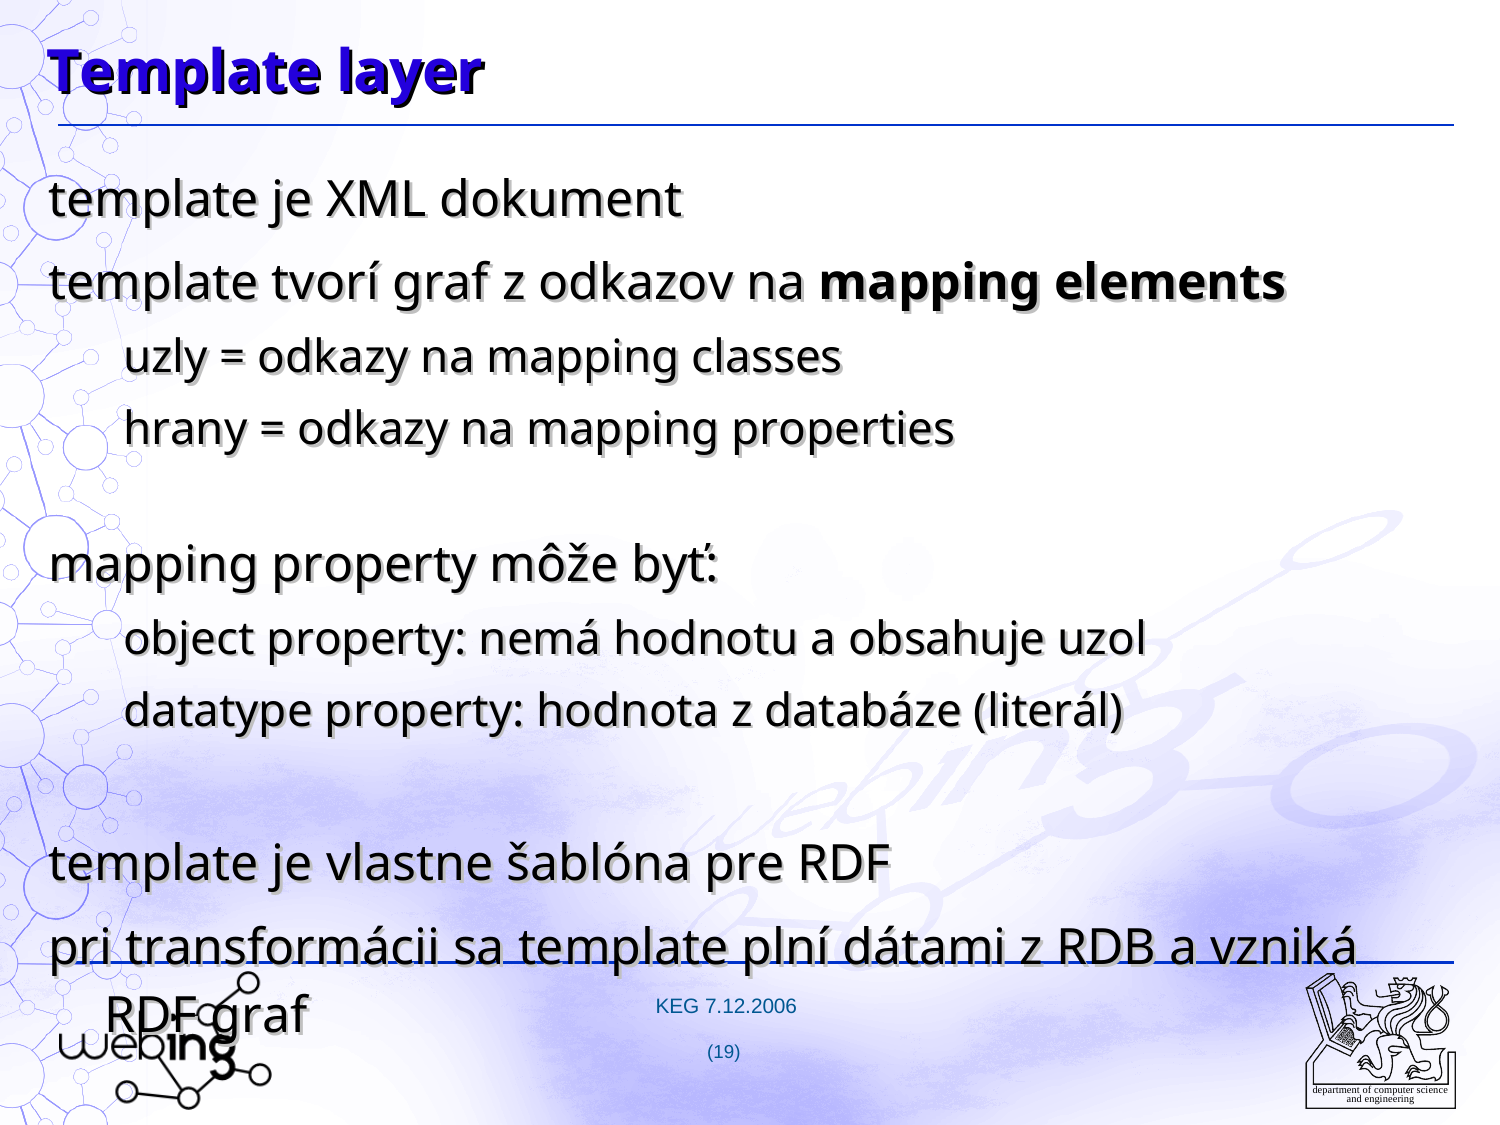

# Template layer
template je XML dokument
template tvorí graf z odkazov na mapping elements
uzly = odkazy na mapping classes
hrany = odkazy na mapping properties
mapping property môže byť:
object property: nemá hodnotu a obsahuje uzol
datatype property: hodnota z databáze (literál)
template je vlastne šablóna pre RDF
pri transformácii sa template plní dátami z RDB a vzniká RDF graf